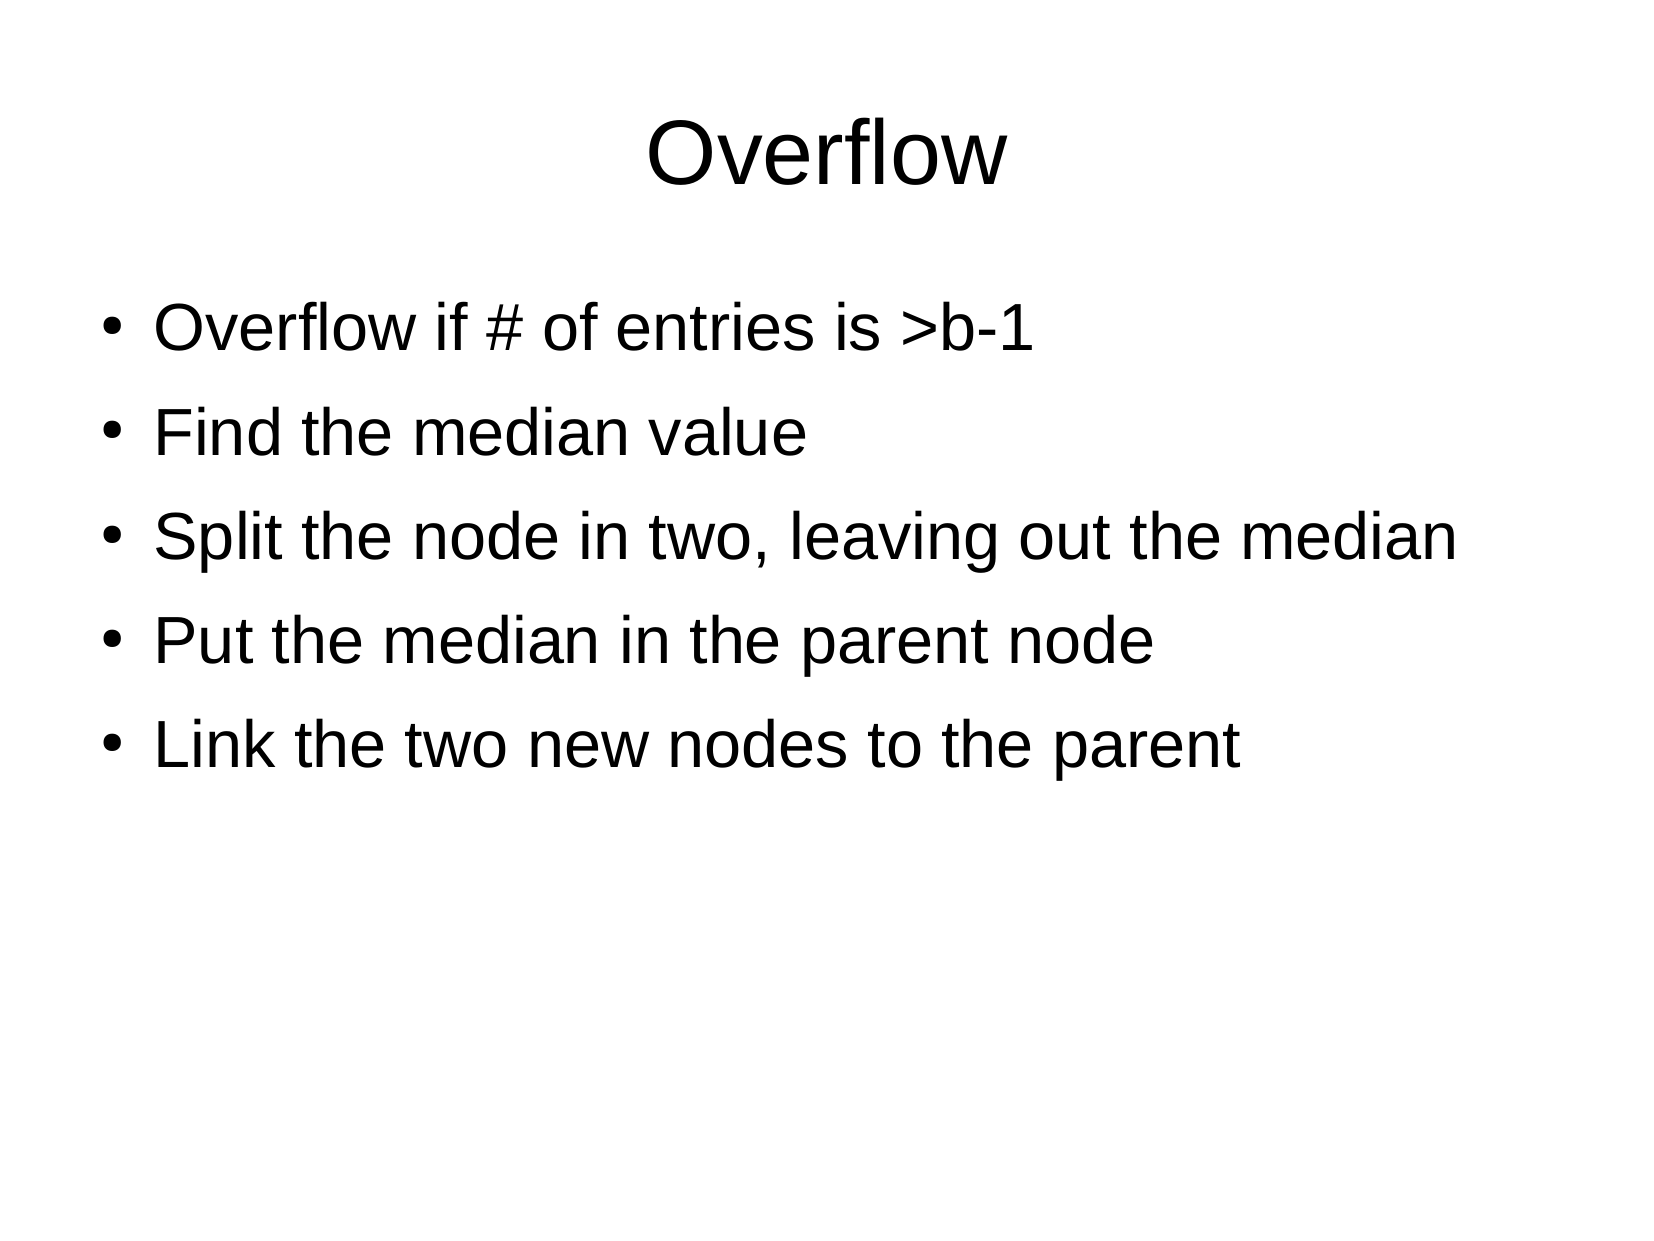

# Overflow
Overflow if # of entries is >b-1
Find the median value
Split the node in two, leaving out the median
Put the median in the parent node
Link the two new nodes to the parent